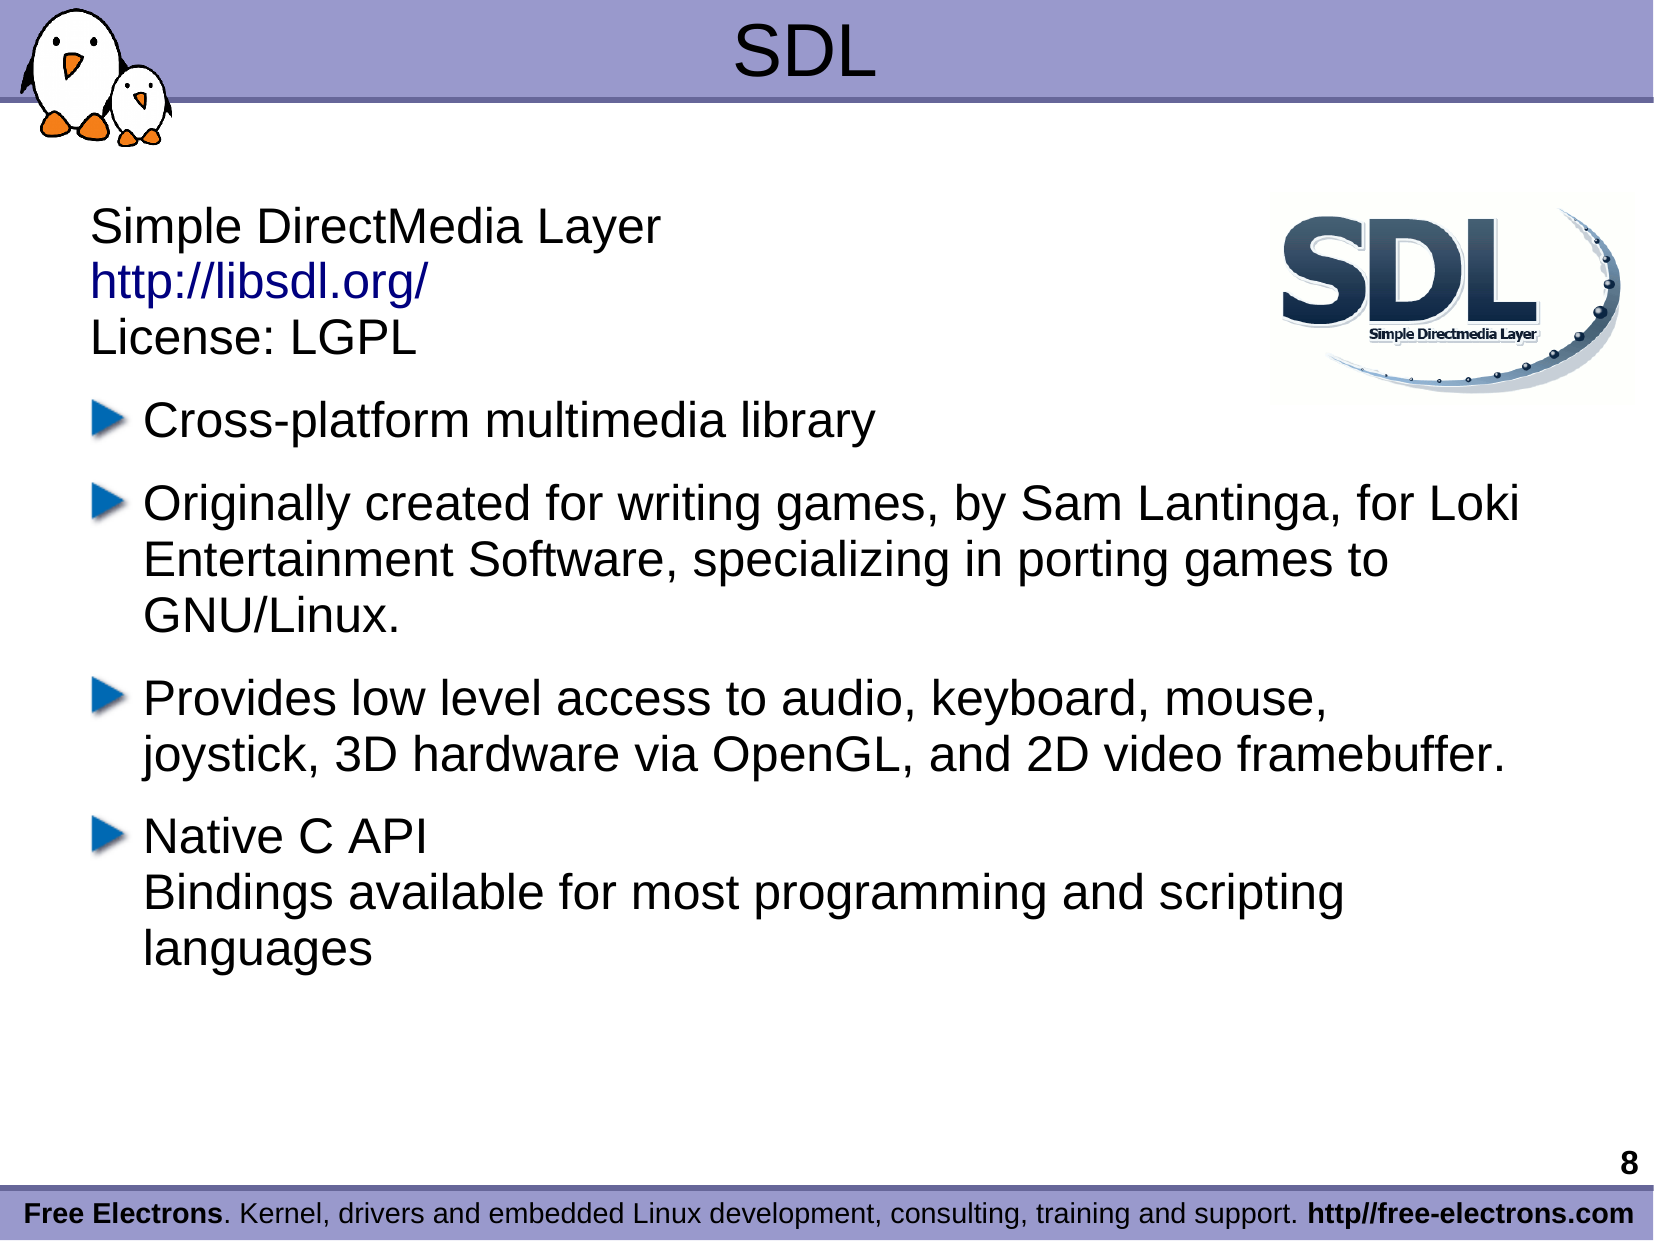

# SDL
Simple DirectMedia Layer
http://libsdl.org/
License: LGPL
Cross-platform multimedia library
Originally created for writing games, by Sam Lantinga, for Loki Entertainment Software, specializing in porting games to GNU/Linux.
Provides low level access to audio, keyboard, mouse,
joystick, 3D hardware via OpenGL, and 2D video framebuffer.
Native C API
Bindings available for most programming and scripting languages